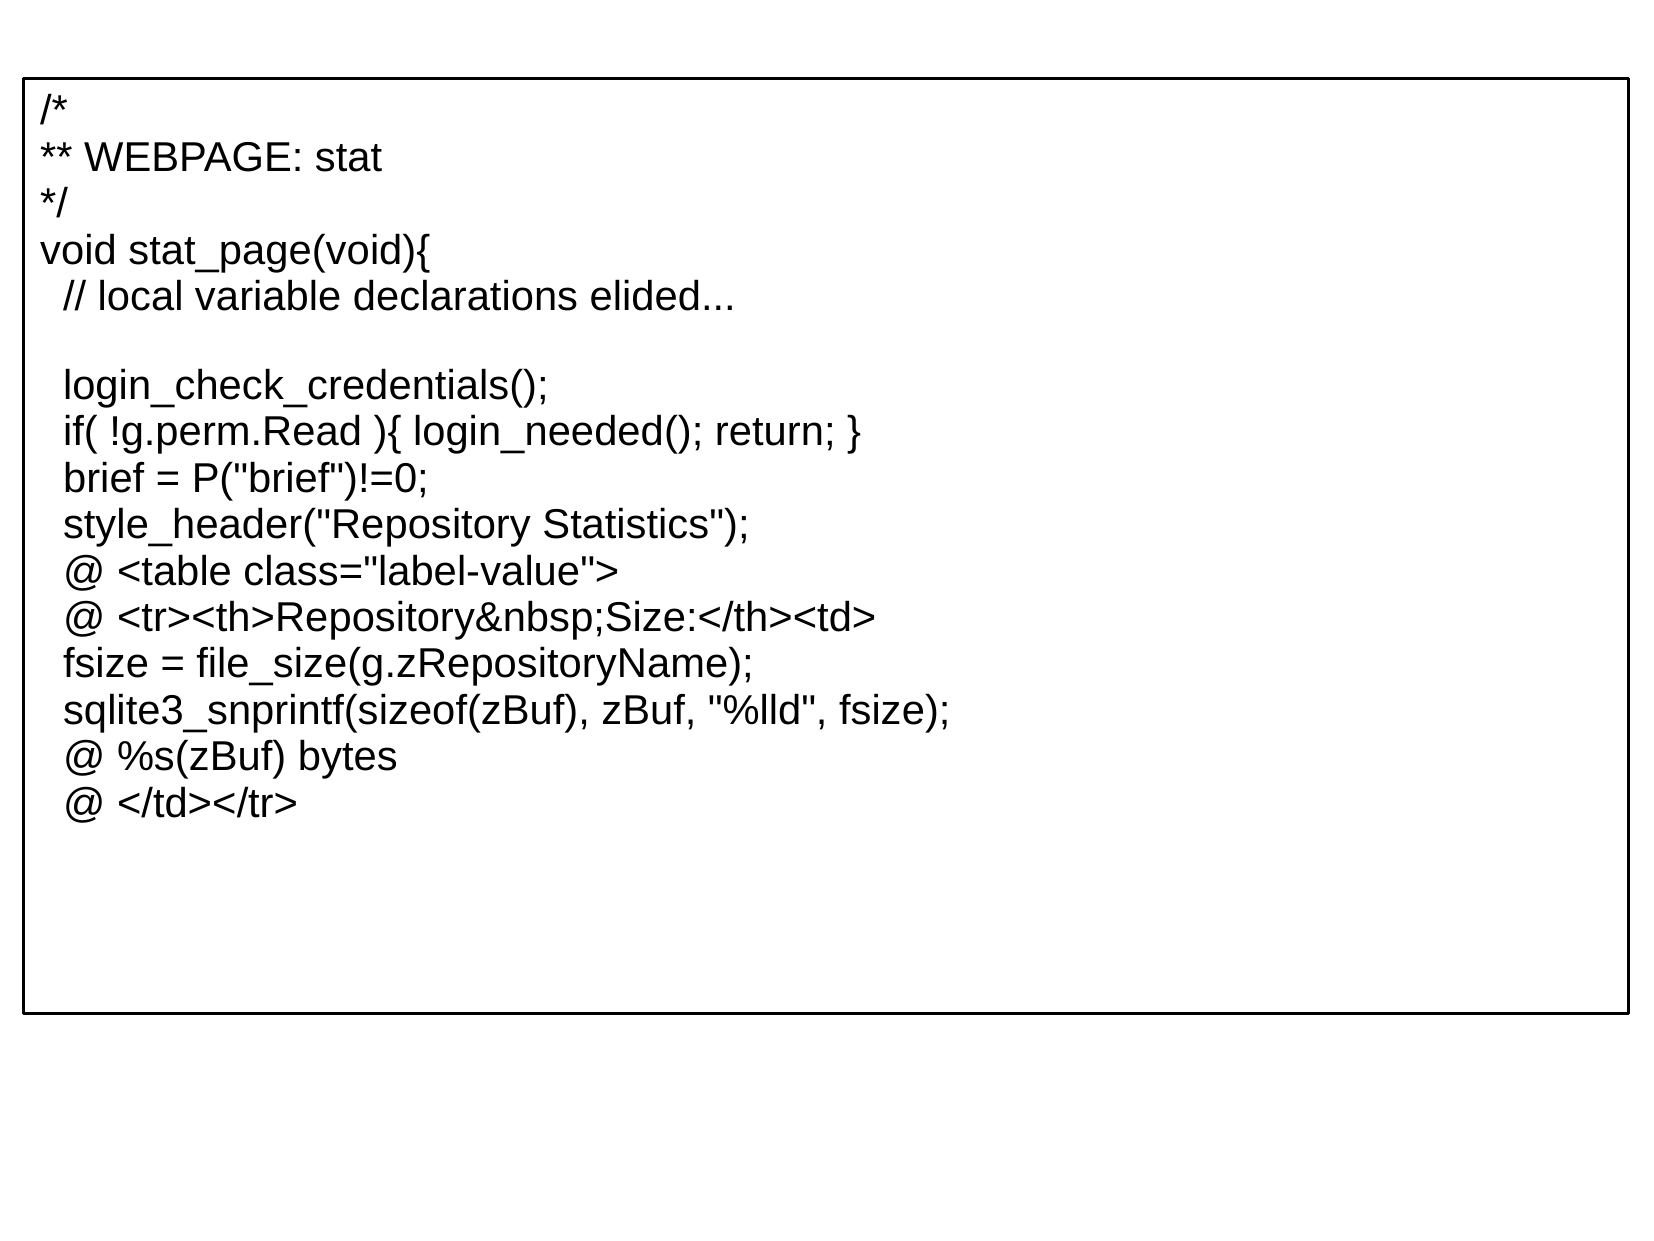

/*
** WEBPAGE: stat
*/
void stat_page(void){
 // local variable declarations elided...
 login_check_credentials();
 if( !g.perm.Read ){ login_needed(); return; }
 brief = P("brief")!=0;
 style_header("Repository Statistics");
 @ <table class="label-value">
 @ <tr><th>Repository&nbsp;Size:</th><td>
 fsize = file_size(g.zRepositoryName);
 sqlite3_snprintf(sizeof(zBuf), zBuf, "%lld", fsize);
 @ %s(zBuf) bytes
 @ </td></tr>